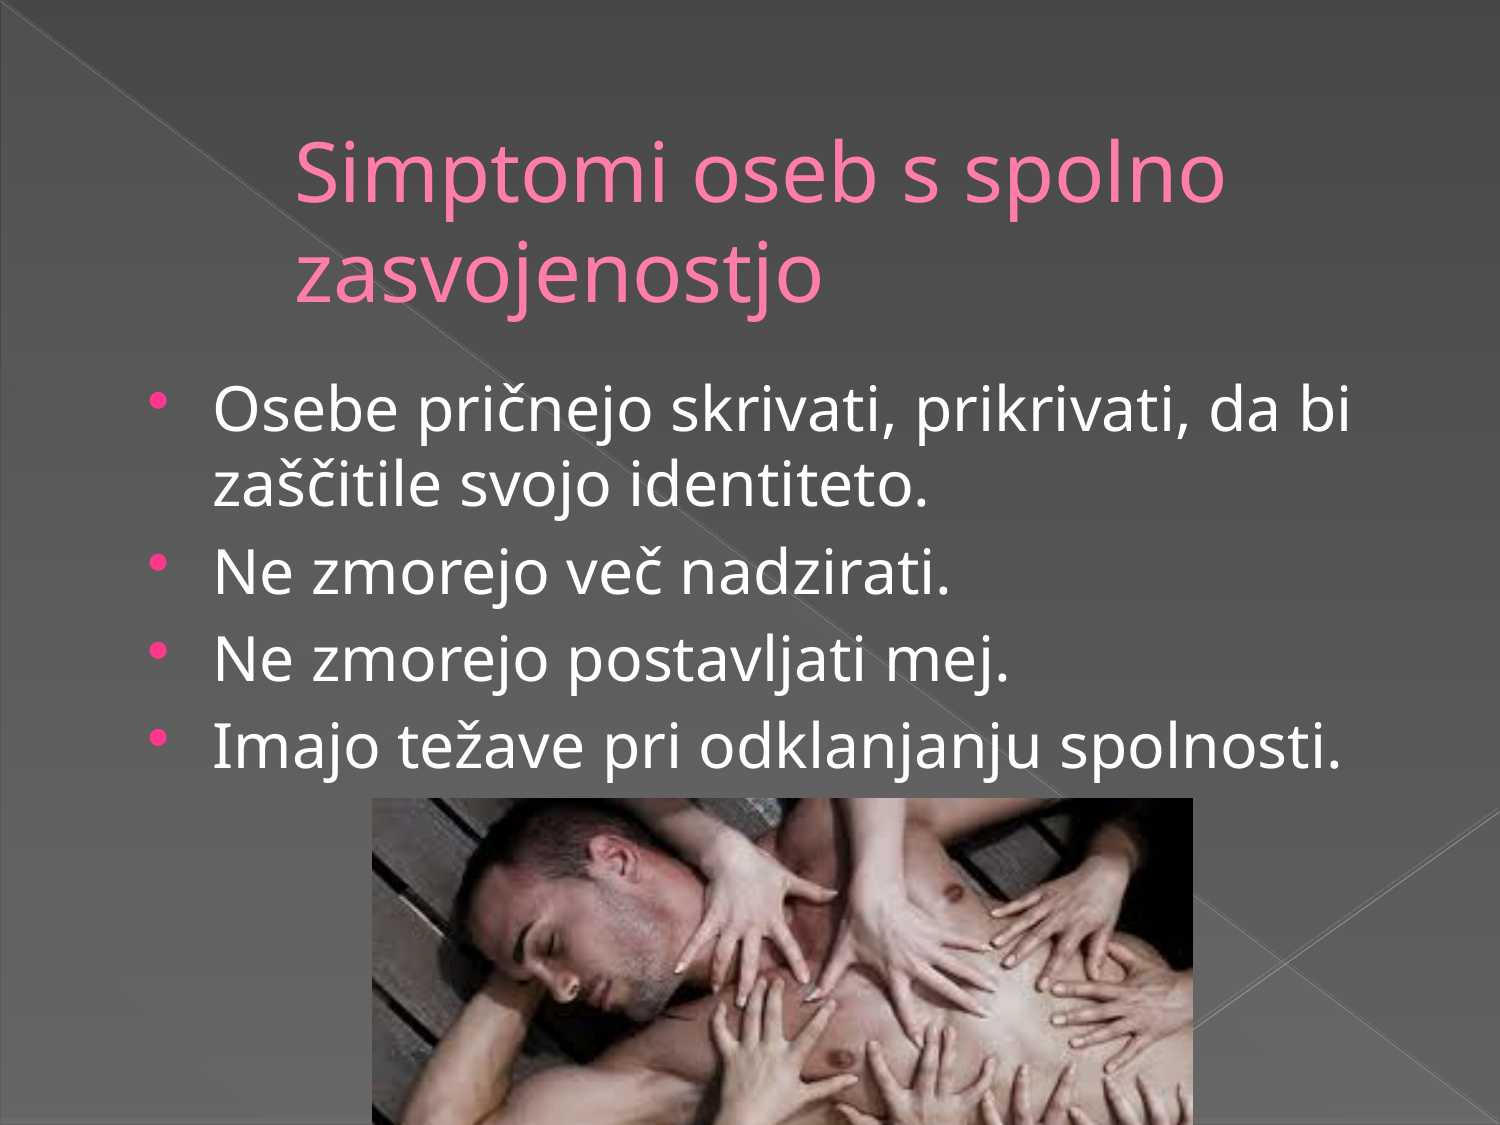

# Simptomi oseb s spolno zasvojenostjo
Osebe pričnejo skrivati, prikrivati, da bi zaščitile svojo identiteto.
Ne zmorejo več nadzirati.
Ne zmorejo postavljati mej.
Imajo težave pri odklanjanju spolnosti.